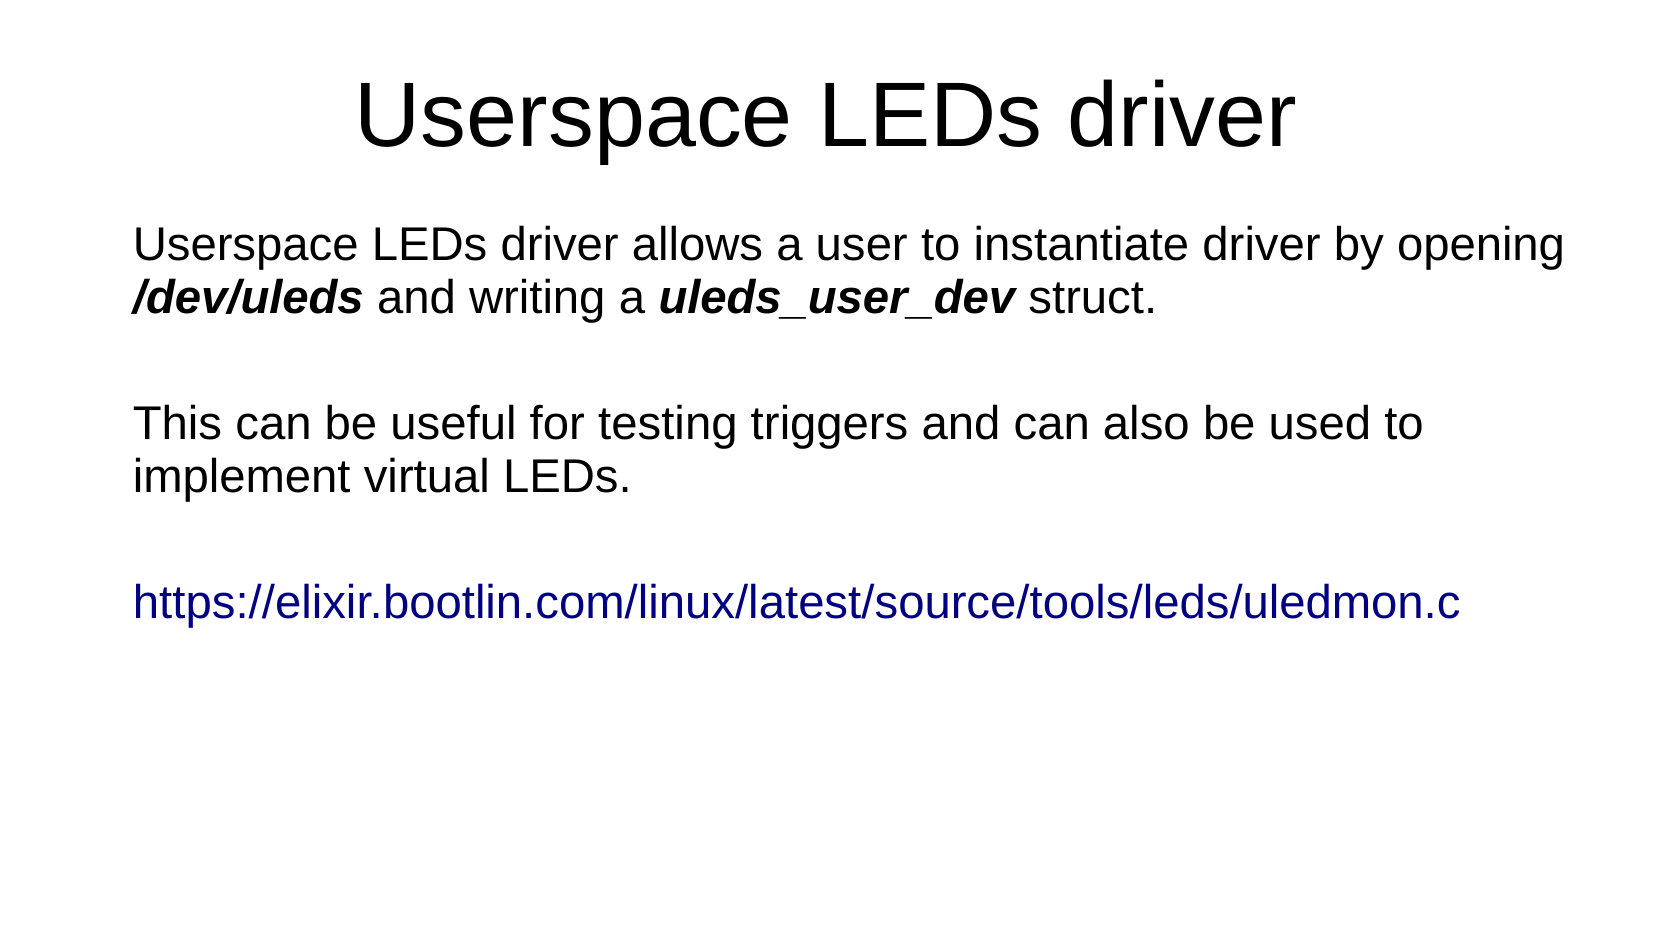

# Userspace LEDs driver
Userspace LEDs driver allows a user to instantiate driver by opening /dev/uleds and writing a uleds_user_dev struct.
This can be useful for testing triggers and can also be used to implement virtual LEDs.
https://elixir.bootlin.com/linux/latest/source/tools/leds/uledmon.c